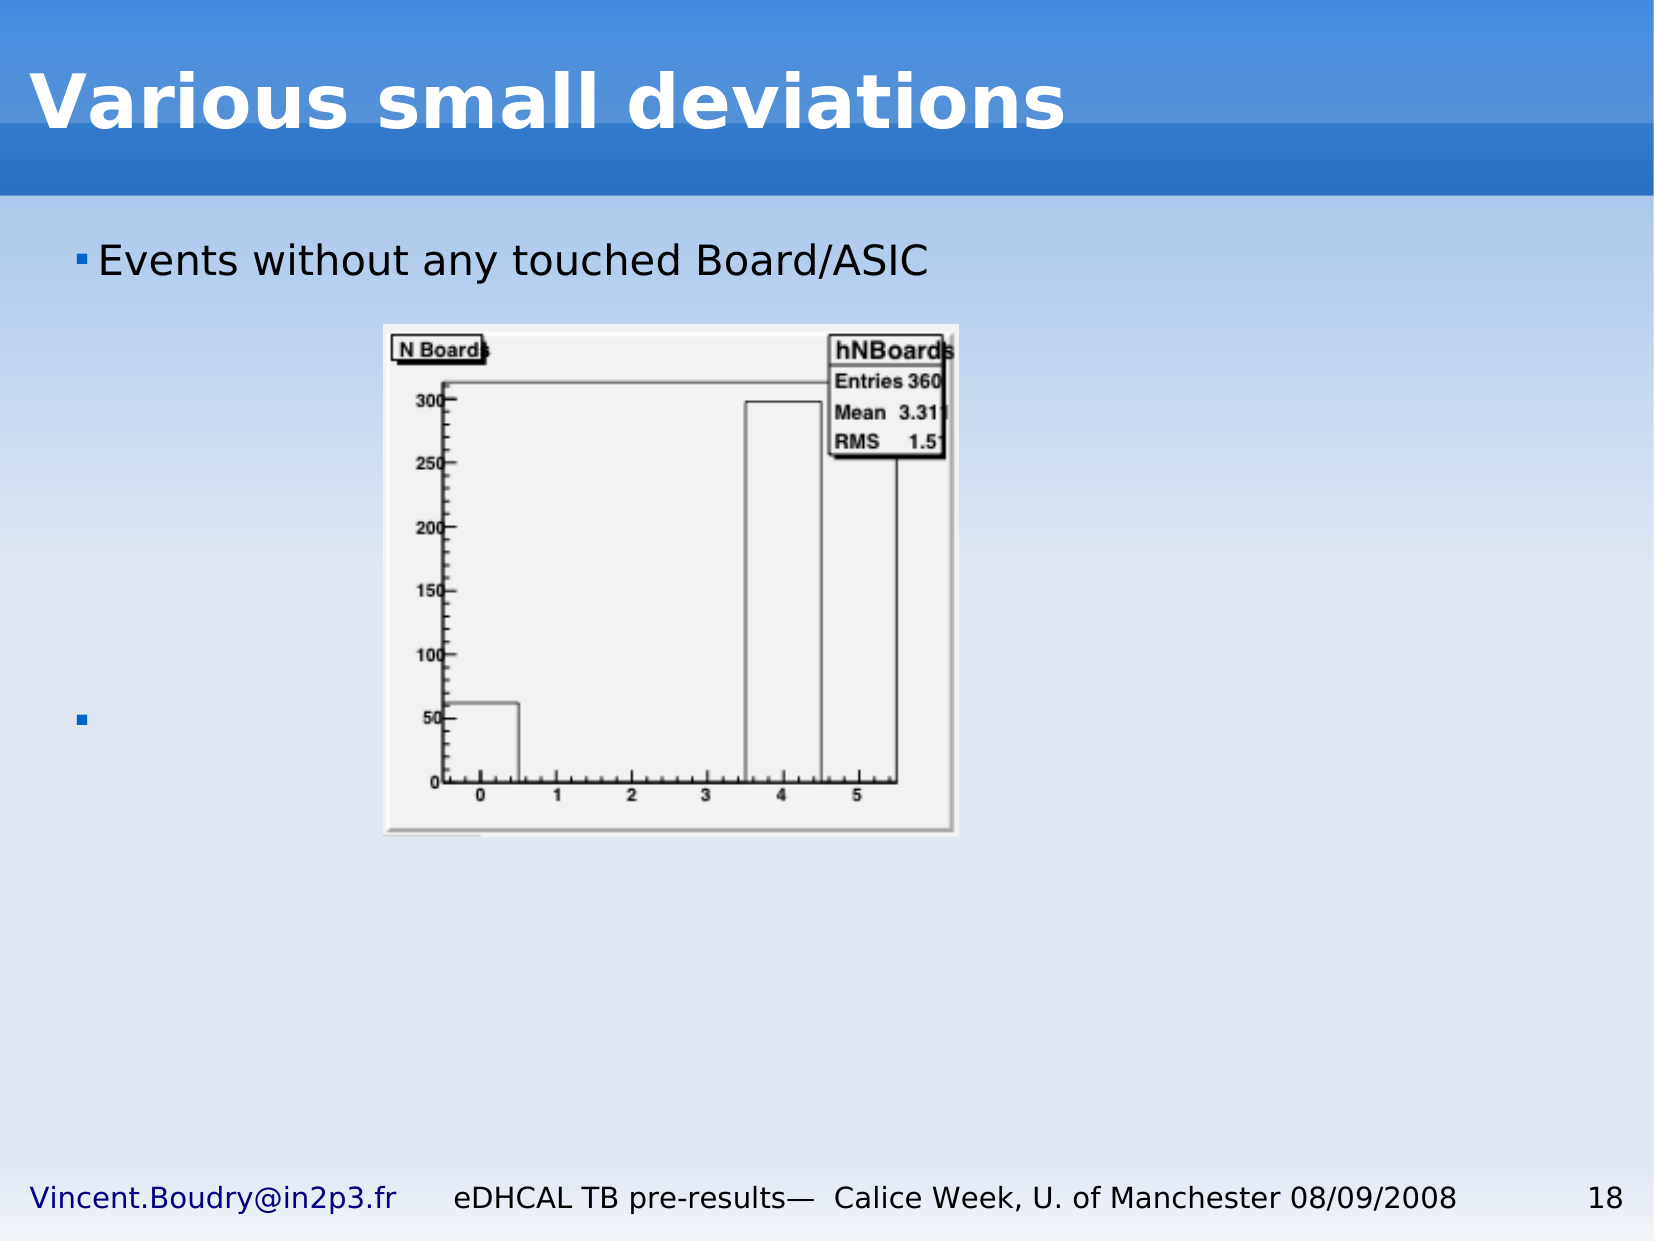

# Various small deviations
Events without any touched Board/ASIC
eDHCAL TB pre-results— Calice Week, U. of Manchester 08/09/2008
18